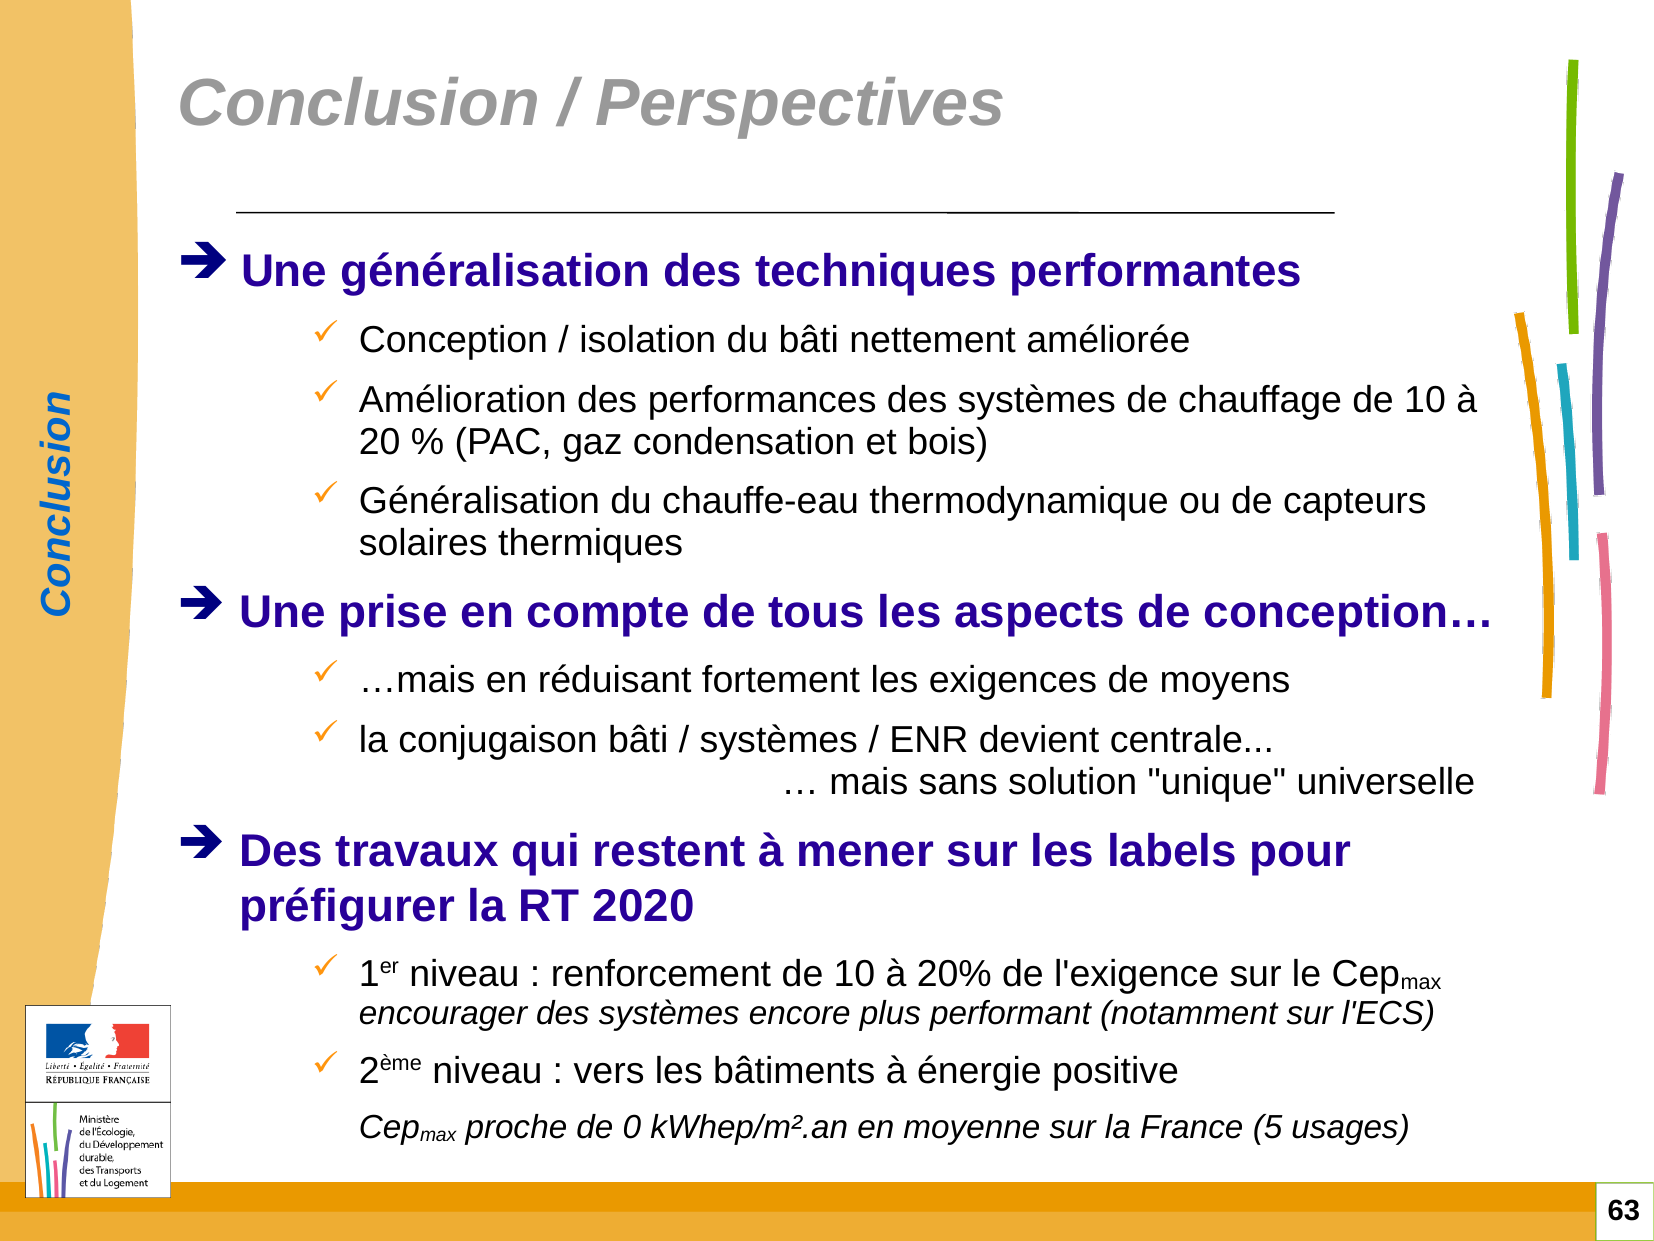

Conclusion / Perspectives
# Une généralisation des techniques performantes
Conception / isolation du bâti nettement améliorée
Amélioration des performances des systèmes de chauffage de 10 à 20 % (PAC, gaz condensation et bois)
Généralisation du chauffe-eau thermodynamique ou de capteurs solaires thermiques
Une prise en compte de tous les aspects de conception…
…mais en réduisant fortement les exigences de moyens
la conjugaison bâti / systèmes / ENR devient centrale...
						… mais sans solution "unique" universelle
Des travaux qui restent à mener sur les labels pour préfigurer la RT 2020
1er niveau : renforcement de 10 à 20% de l'exigence sur le Cepmax
encourager des systèmes encore plus performant (notamment sur l'ECS)
2ème niveau : vers les bâtiments à énergie positive
Cepmax proche de 0 kWhep/m².an en moyenne sur la France (5 usages)
Conclusion
63